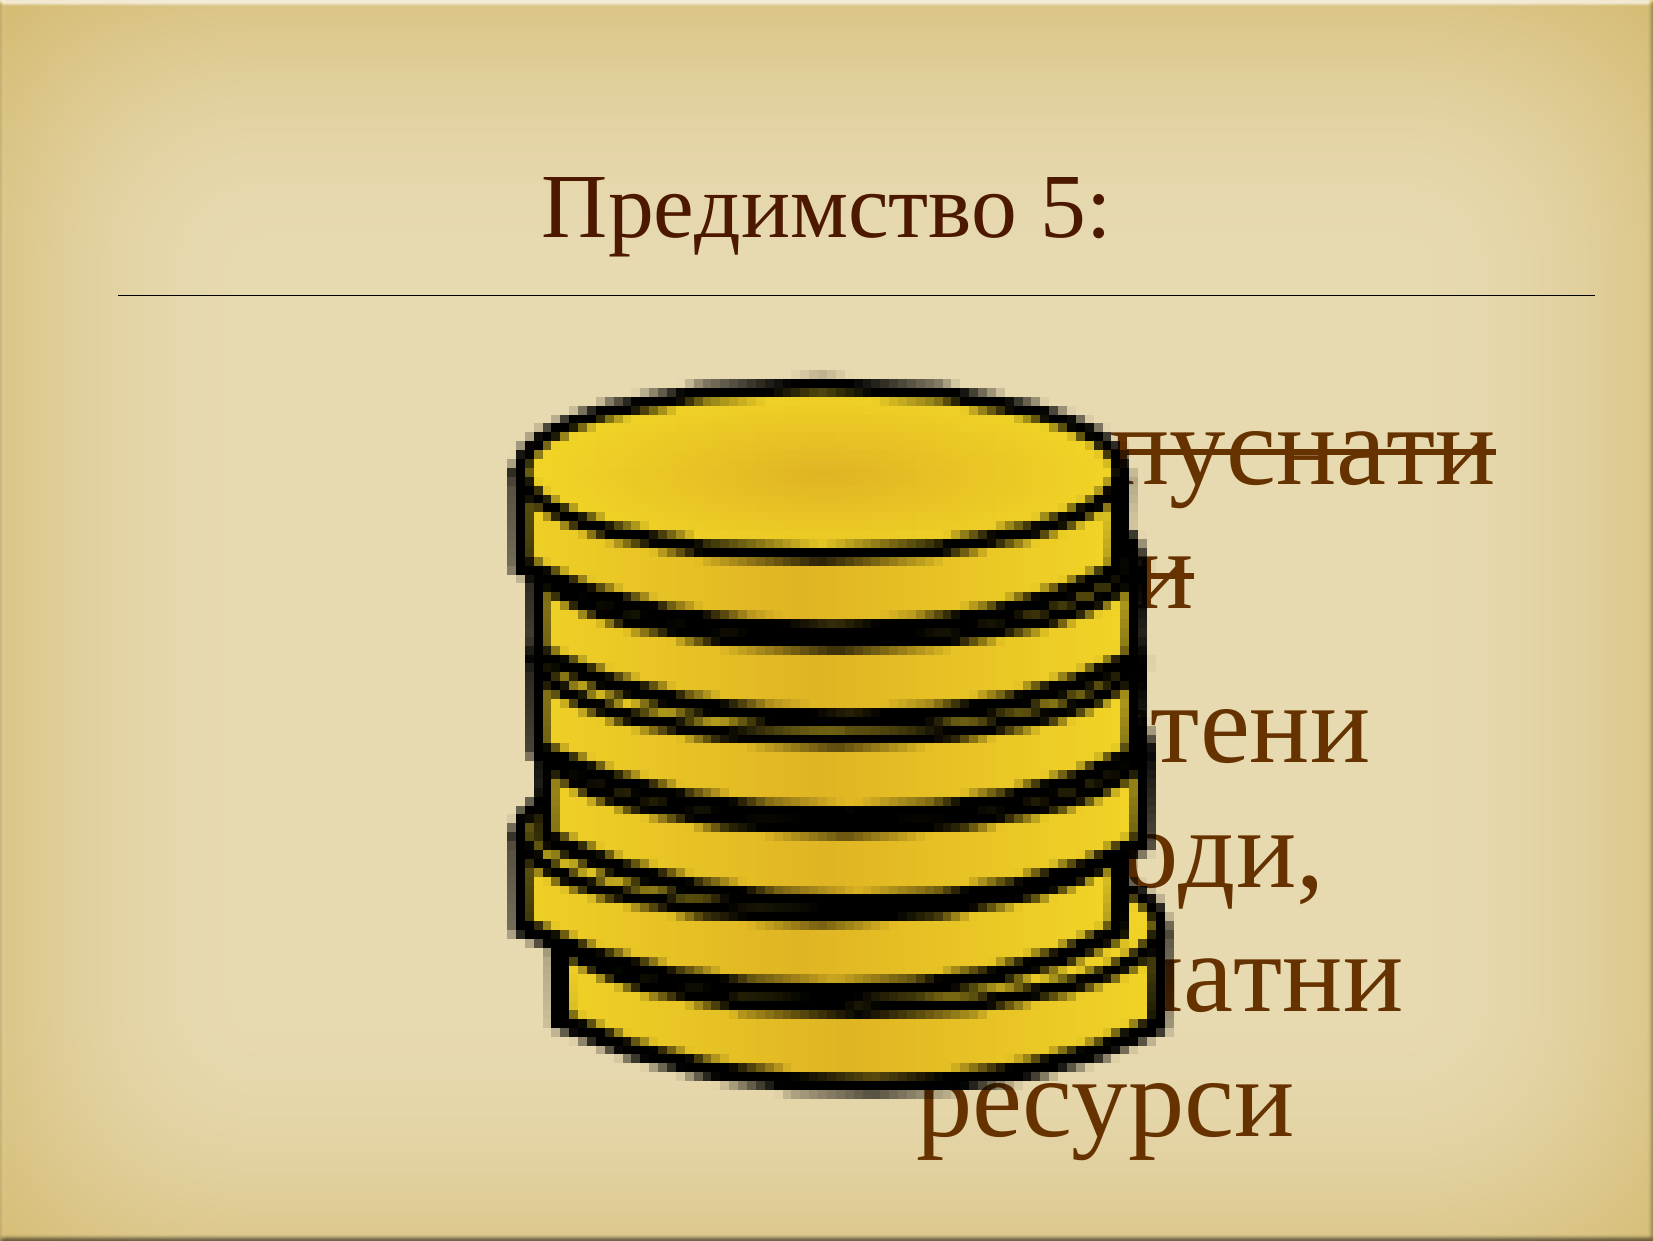

# Предимство 5:
Пропуснати ползи
Спестени разходи, безплатни ресурси